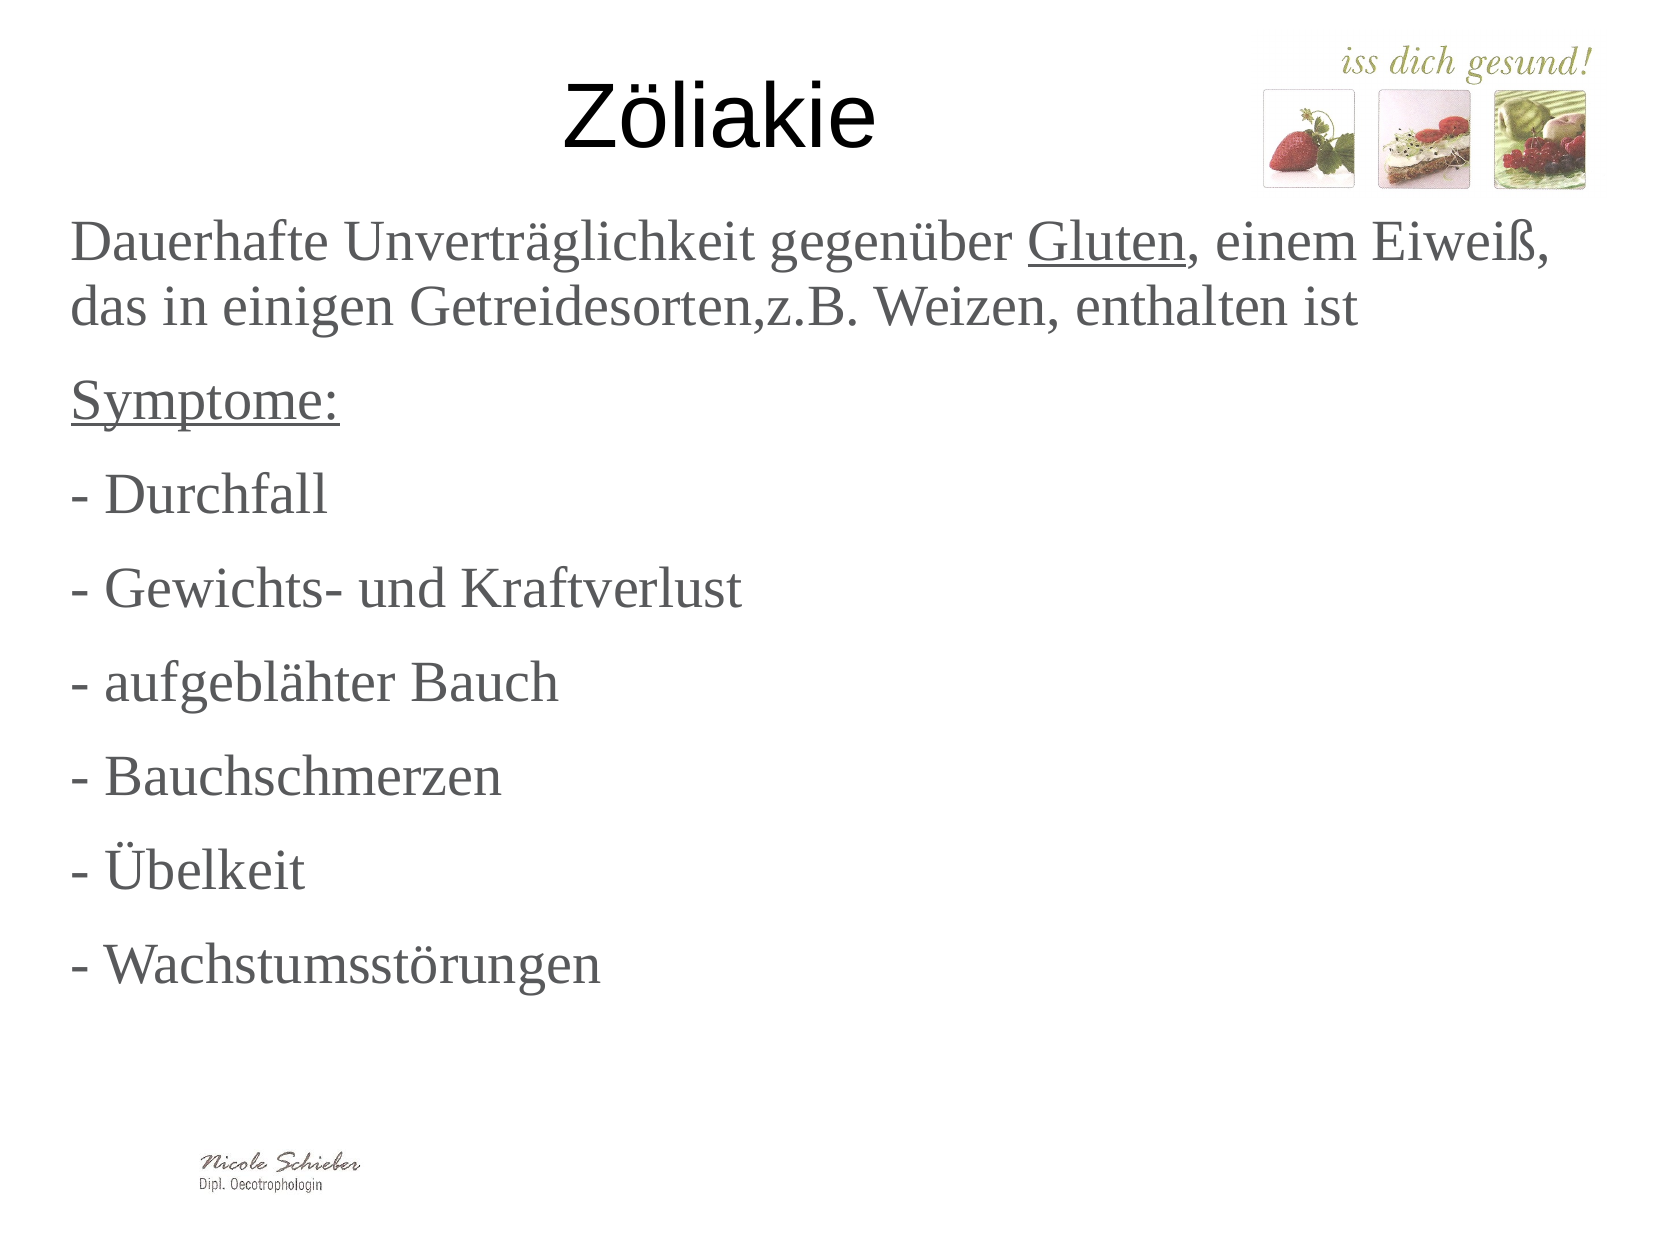

# Zöliakie
Dauerhafte Unverträglichkeit gegenüber Gluten, einem Eiweiß, das in einigen Getreidesorten,z.B. Weizen, enthalten ist
Symptome:
- Durchfall
- Gewichts- und Kraftverlust
- aufgeblähter Bauch
- Bauchschmerzen
- Übelkeit
- Wachstumsstörungen